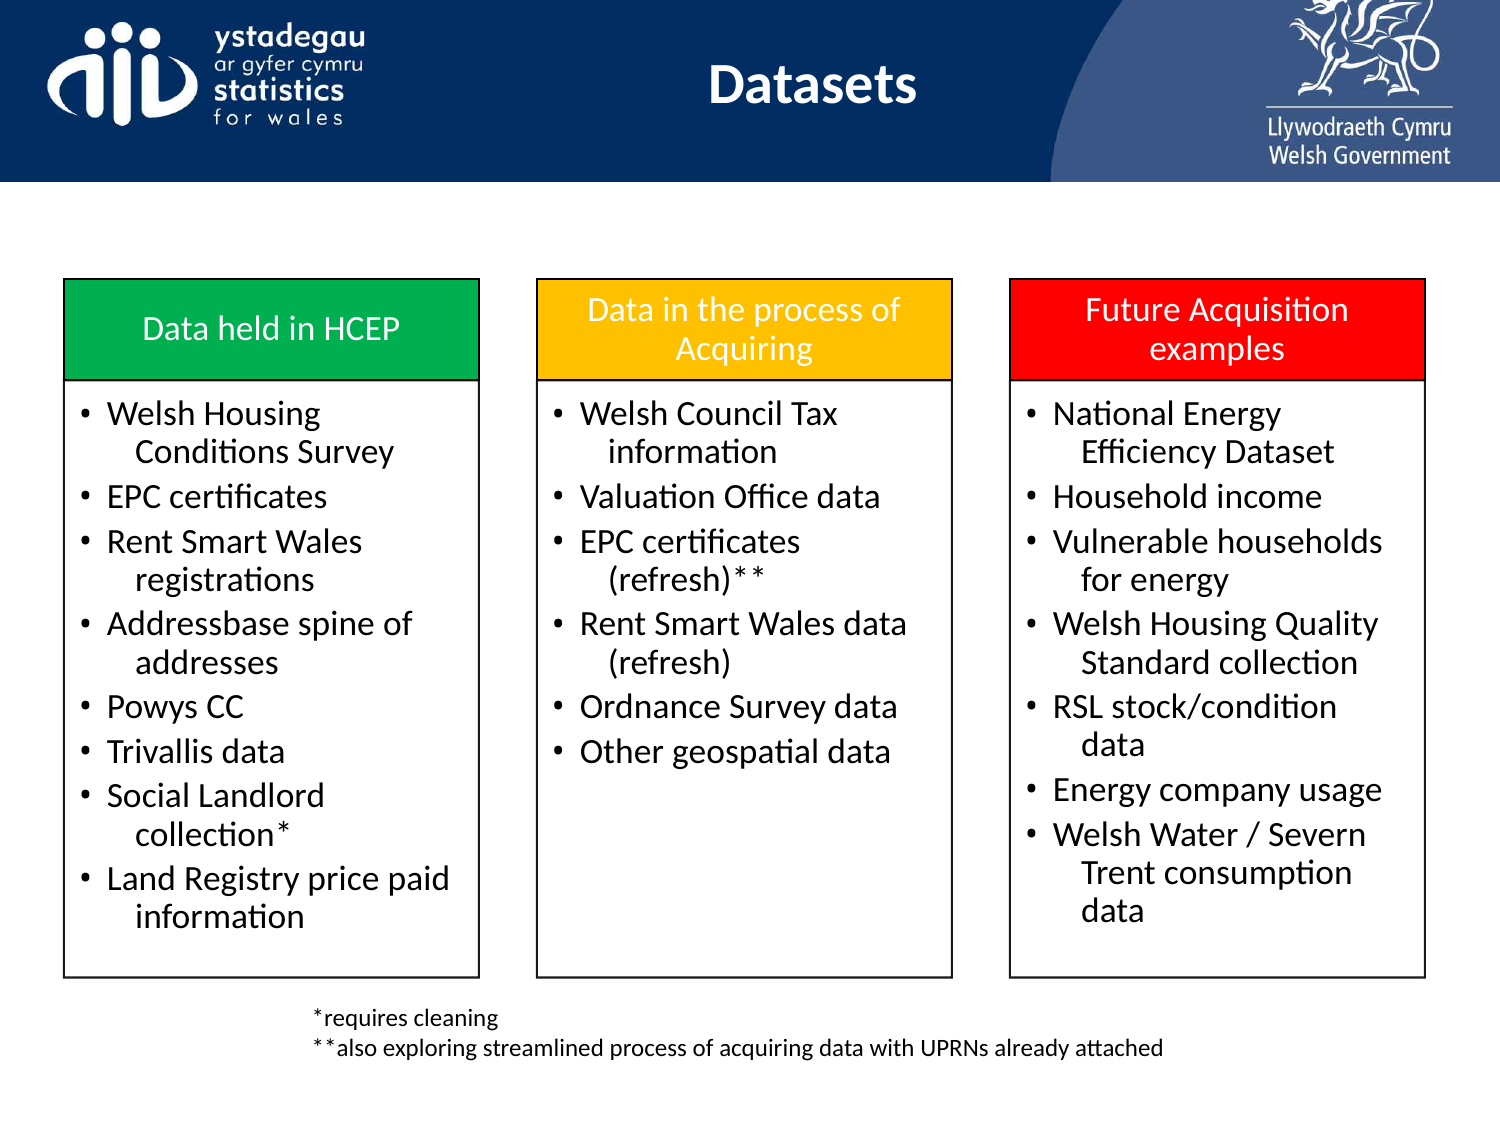

# Datasets
Data held in HCEP
Data in the process of Acquiring
Future Acquisition examples
Welsh Housing Conditions Survey
EPC certificates
Rent Smart Wales registrations
Addressbase spine of addresses
Powys CC
Trivallis data
Social Landlord collection*
Land Registry price paid information
Welsh Council Tax information
Valuation Office data
EPC certificates (refresh)**
Rent Smart Wales data (refresh)
Ordnance Survey data
Other geospatial data
National Energy Efficiency Dataset
Household income
Vulnerable households for energy
Welsh Housing Quality Standard collection
RSL stock/condition data
Energy company usage
Welsh Water / Severn Trent consumption data
*requires cleaning
**also exploring streamlined process of acquiring data with UPRNs already attached